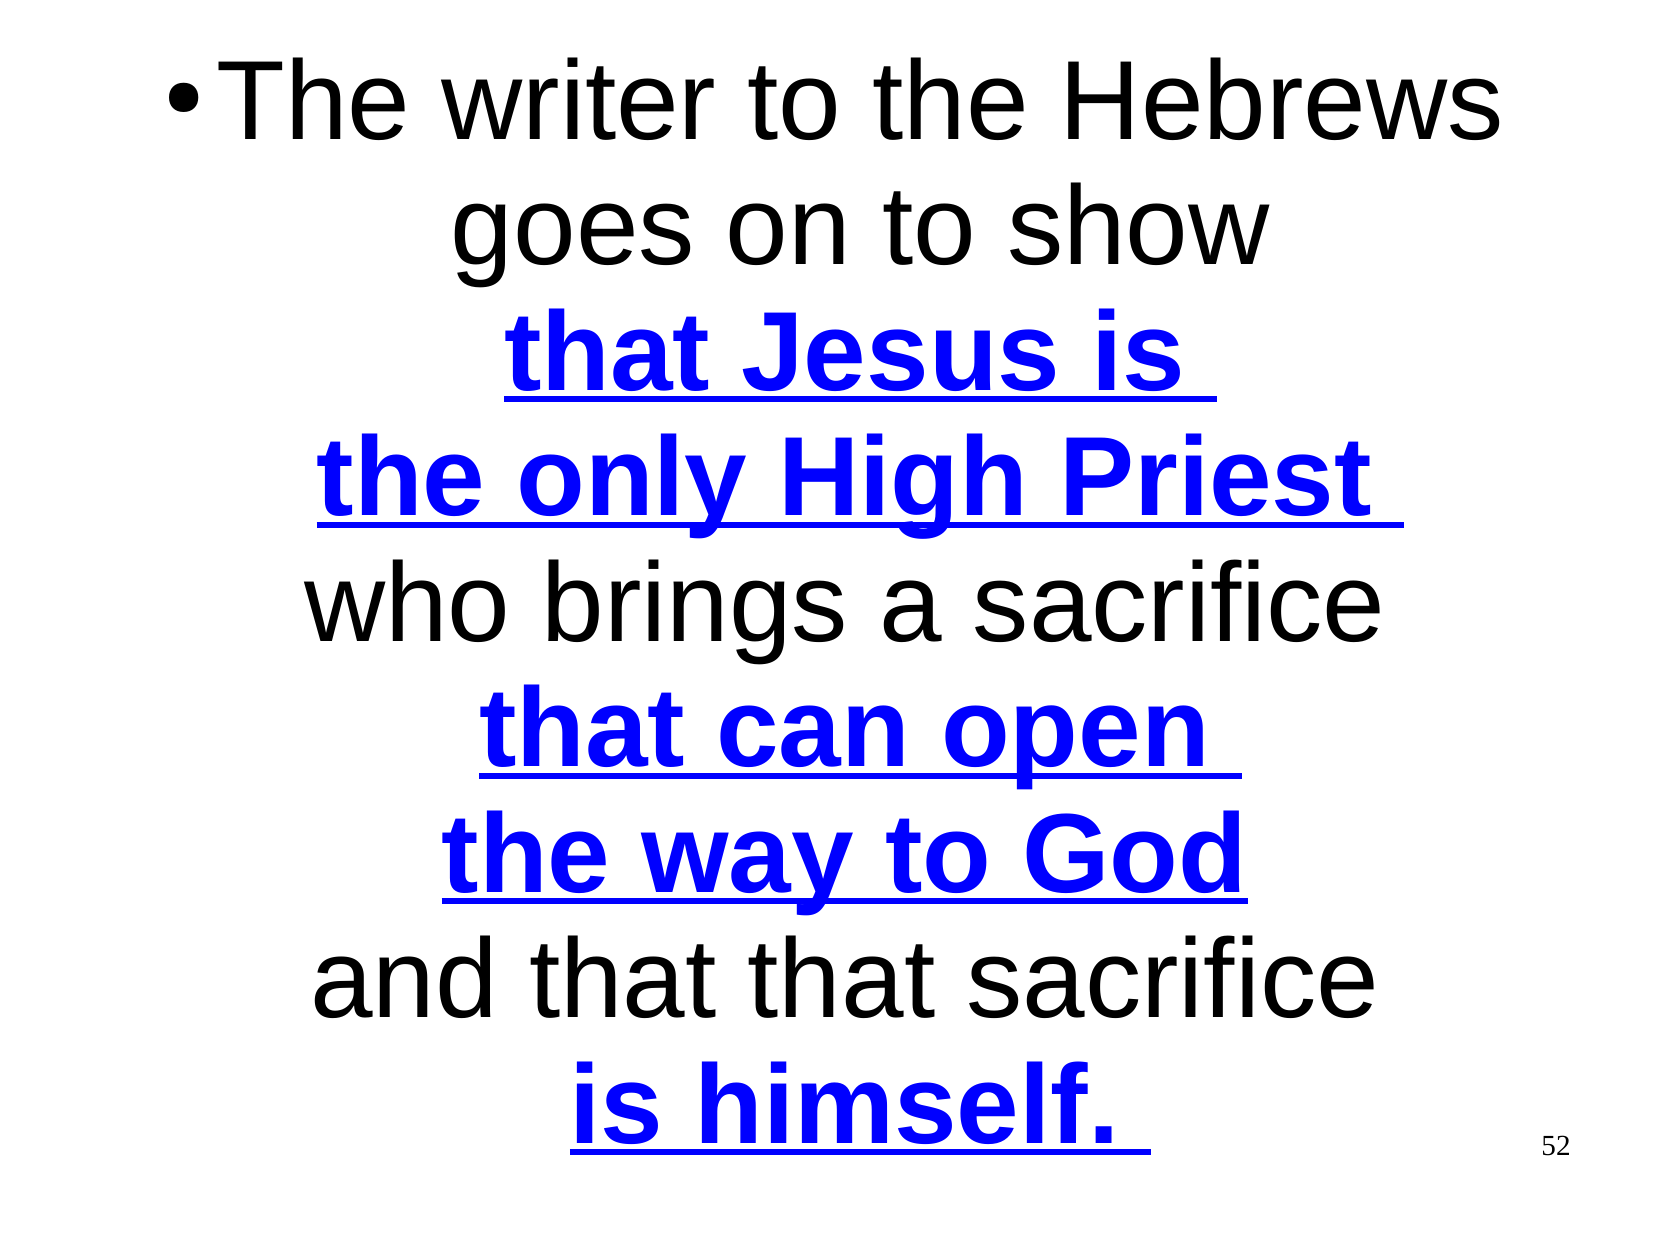

# The writer to the Hebrews goes on to show that Jesus is the only High Priest who brings a sacrifice that can open the way to God and that that sacrifice is himself.
52